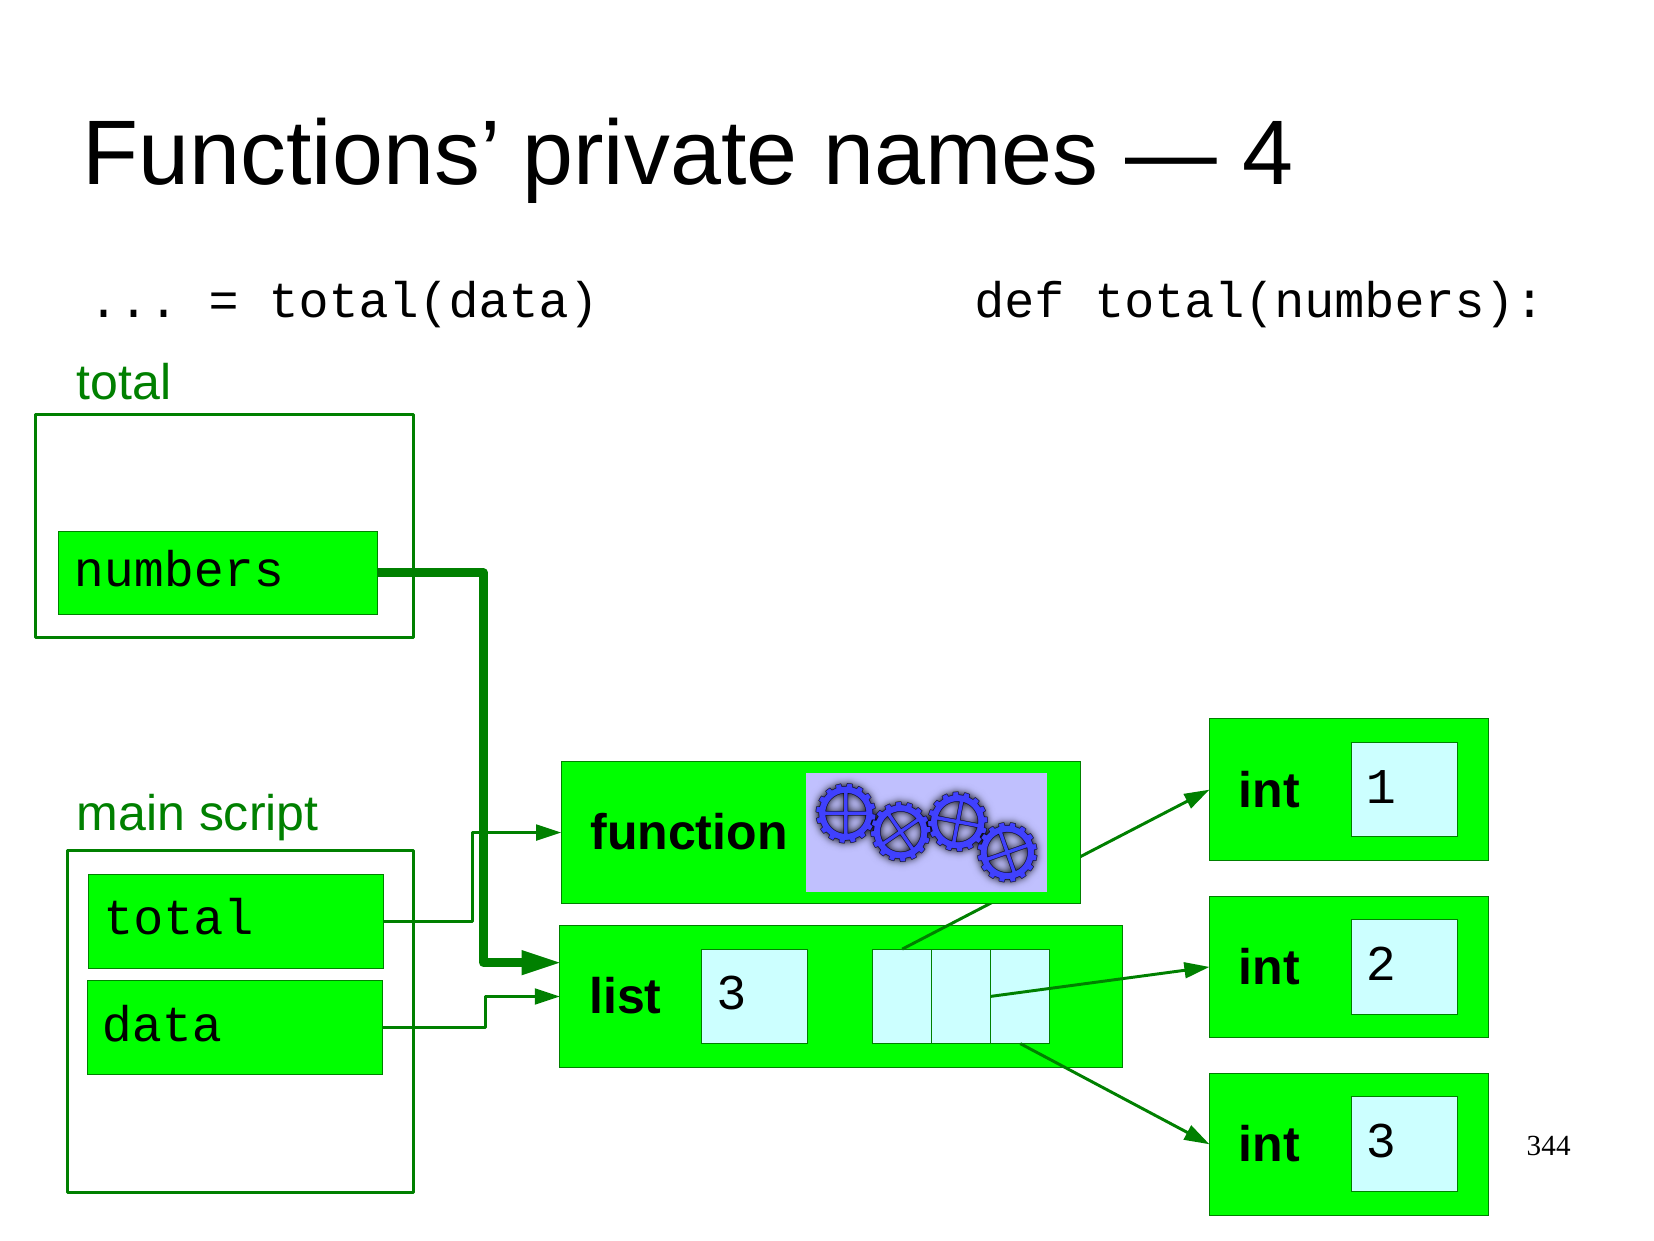

# Functions’ private names ― 4
... = total(data)
def total(numbers):
total
numbers
int
1
function
main script
total
int
2
list
3
data
int
3
344